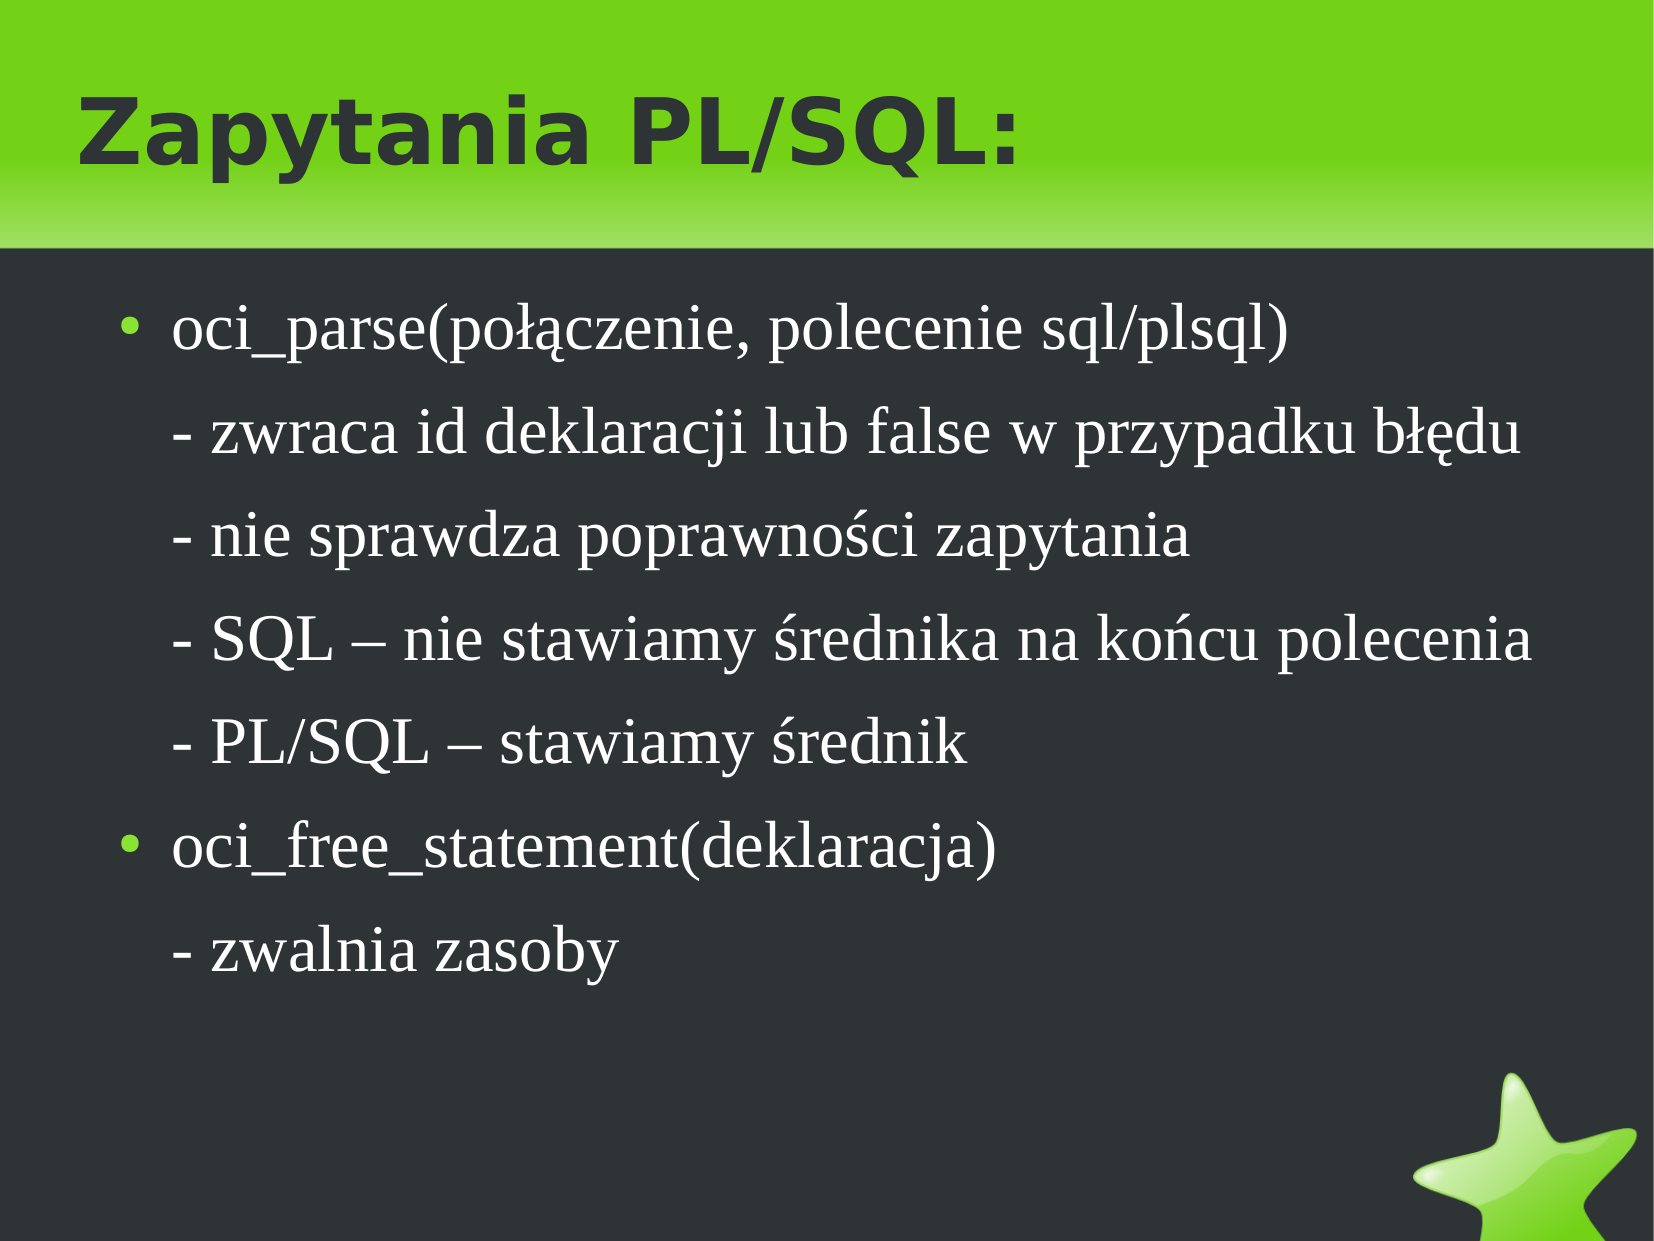

# Zapytania PL/SQL:
oci_parse(połączenie, polecenie sql/plsql)
- zwraca id deklaracji lub false w przypadku błędu
- nie sprawdza poprawności zapytania
- SQL – nie stawiamy średnika na końcu polecenia
- PL/SQL – stawiamy średnik
oci_free_statement(deklaracja)
- zwalnia zasoby